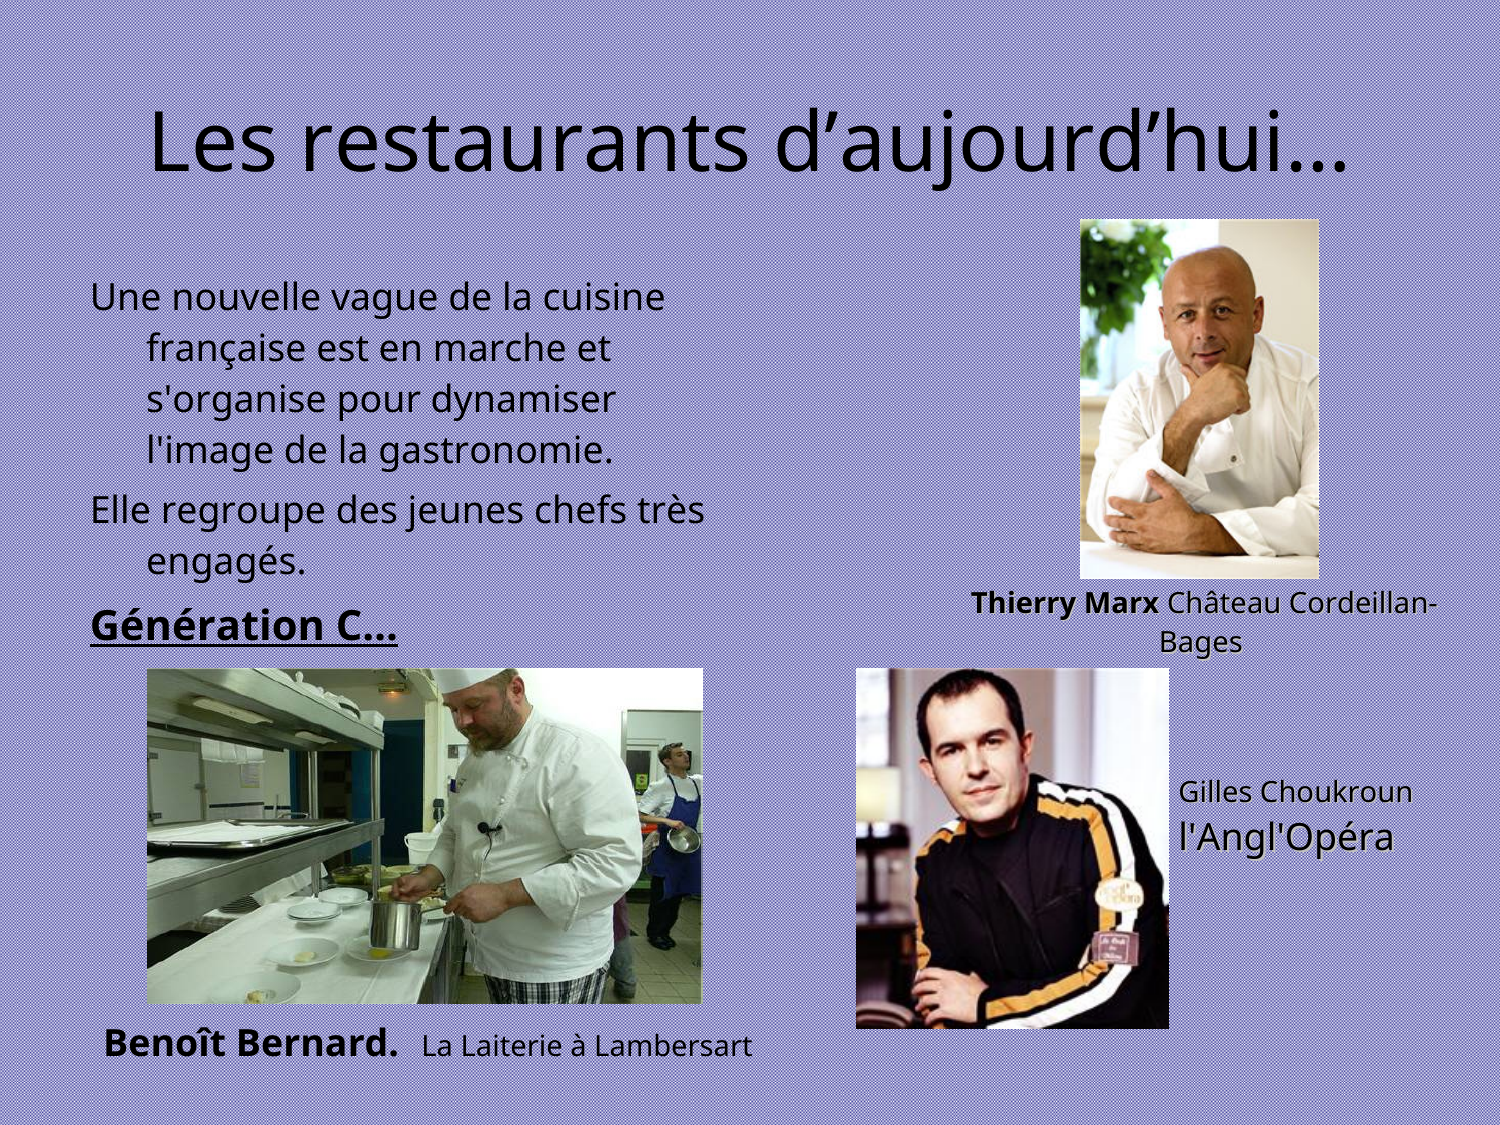

# Les restaurants d’aujourd’hui…
Une nouvelle vague de la cuisine française est en marche et s'organise pour dynamiser l'image de la gastronomie.
Elle regroupe des jeunes chefs très engagés.
Génération C…
Thierry Marx Château Cordeillan-Bages
Gilles Choukroun l'Angl'Opéra
Benoît Bernard. La Laiterie à Lambersart